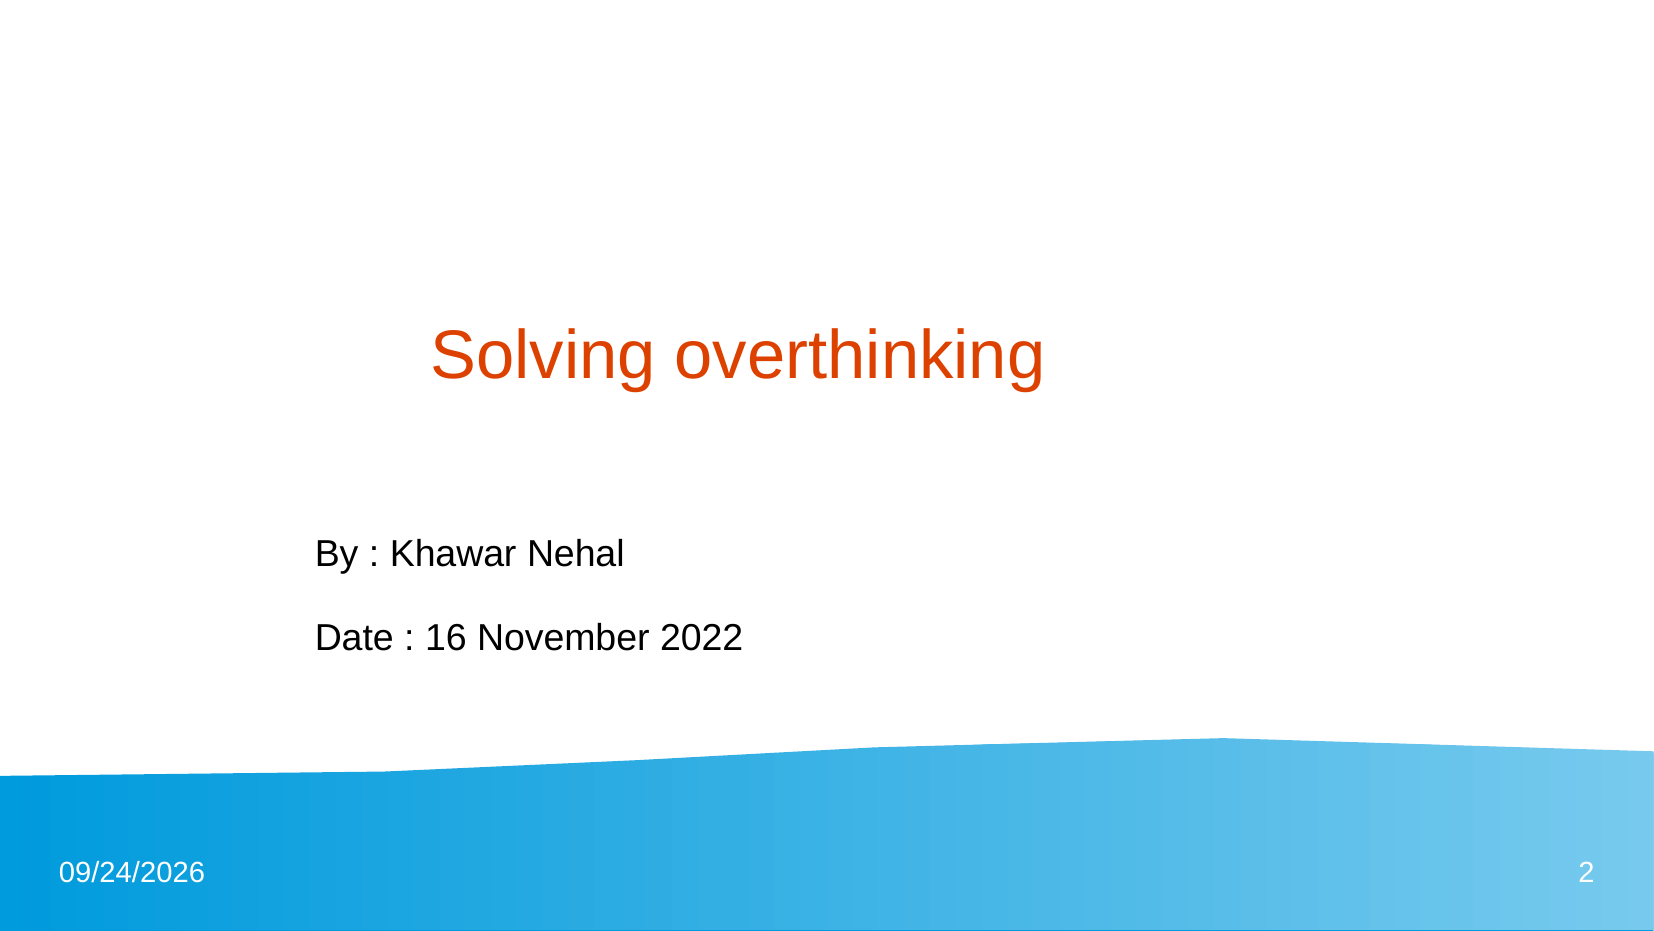

# Solving overthinking
By : Khawar Nehal
Date : 16 November 2022